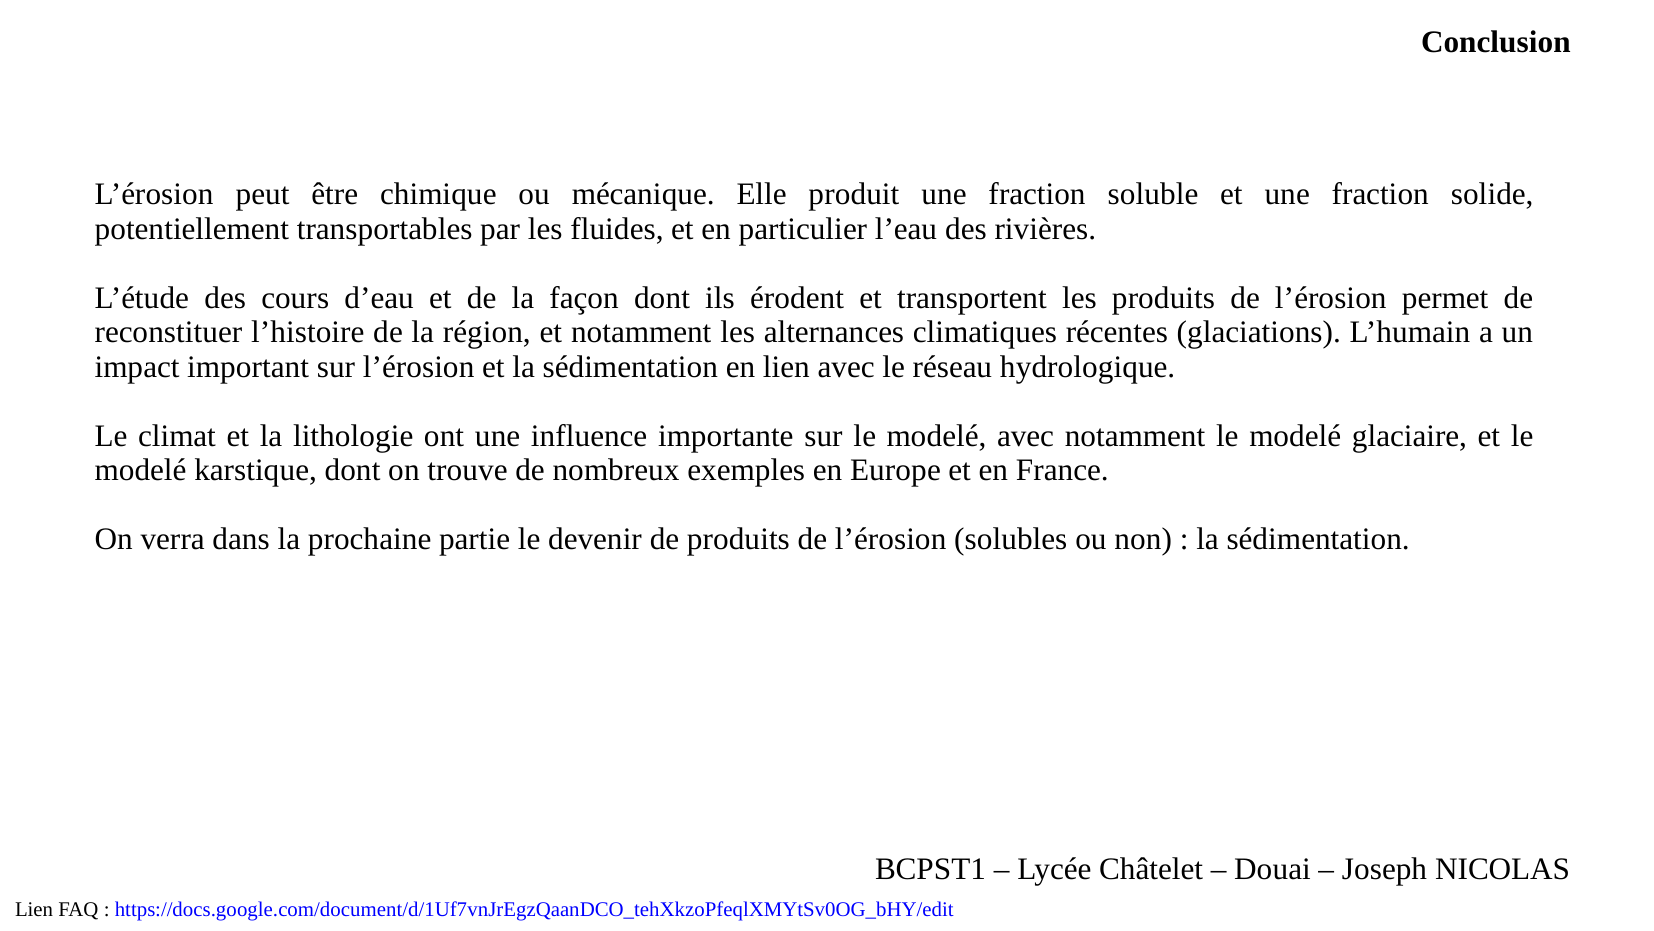

Conclusion
L’érosion peut être chimique ou mécanique. Elle produit une fraction soluble et une fraction solide, potentiellement transportables par les fluides, et en particulier l’eau des rivières.
L’étude des cours d’eau et de la façon dont ils érodent et transportent les produits de l’érosion permet de reconstituer l’histoire de la région, et notamment les alternances climatiques récentes (glaciations). L’humain a un impact important sur l’érosion et la sédimentation en lien avec le réseau hydrologique.
Le climat et la lithologie ont une influence importante sur le modelé, avec notamment le modelé glaciaire, et le modelé karstique, dont on trouve de nombreux exemples en Europe et en France.
On verra dans la prochaine partie le devenir de produits de l’érosion (solubles ou non) : la sédimentation.
BCPST1 – Lycée Châtelet – Douai – Joseph NICOLAS
Lien FAQ : https://docs.google.com/document/d/1Uf7vnJrEgzQaanDCO_tehXkzoPfeqlXMYtSv0OG_bHY/edit